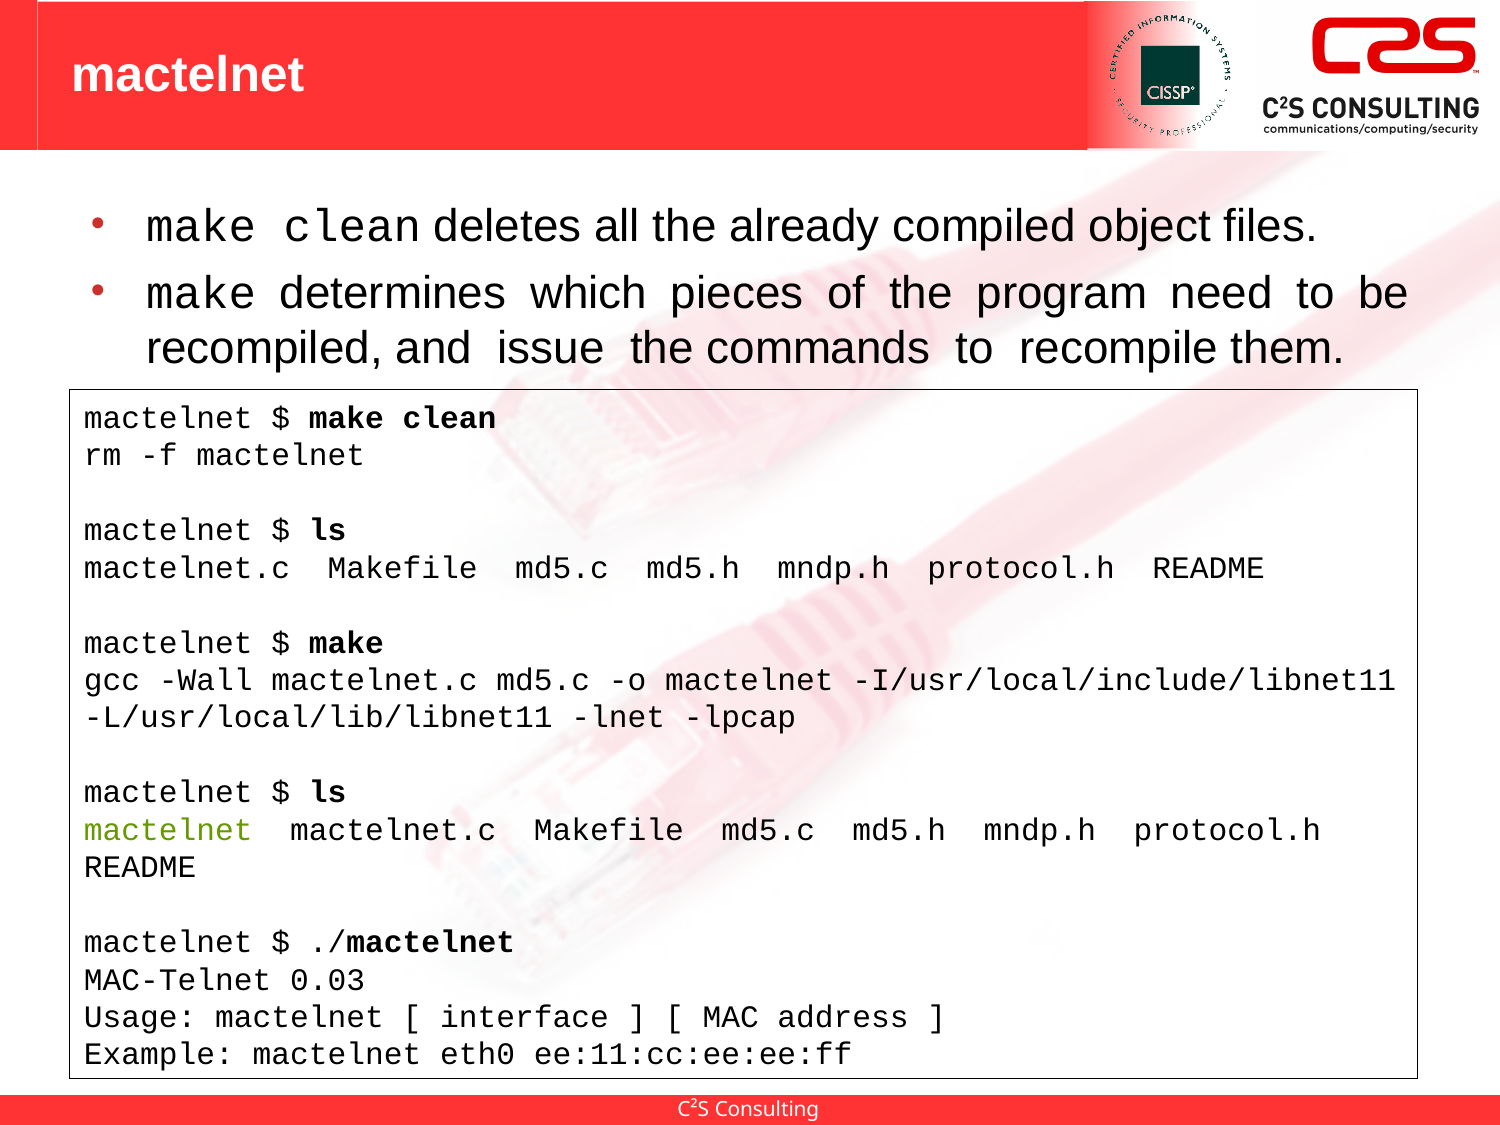

# mactelnet
make clean deletes all the already compiled object files.
make determines which pieces of the program need to be recompiled, and issue the commands to recompile them.
mactelnet $ make clean
rm -f mactelnet
mactelnet $ ls
mactelnet.c Makefile md5.c md5.h mndp.h protocol.h README
mactelnet $ make
gcc -Wall mactelnet.c md5.c -o mactelnet -I/usr/local/include/libnet11 -L/usr/local/lib/libnet11 -lnet -lpcap
mactelnet $ ls
mactelnet mactelnet.c Makefile md5.c md5.h mndp.h protocol.h README
mactelnet $ ./mactelnet
MAC-Telnet 0.03
Usage: mactelnet [ interface ] [ MAC address ]
Example: mactelnet eth0 ee:11:cc:ee:ee:ff